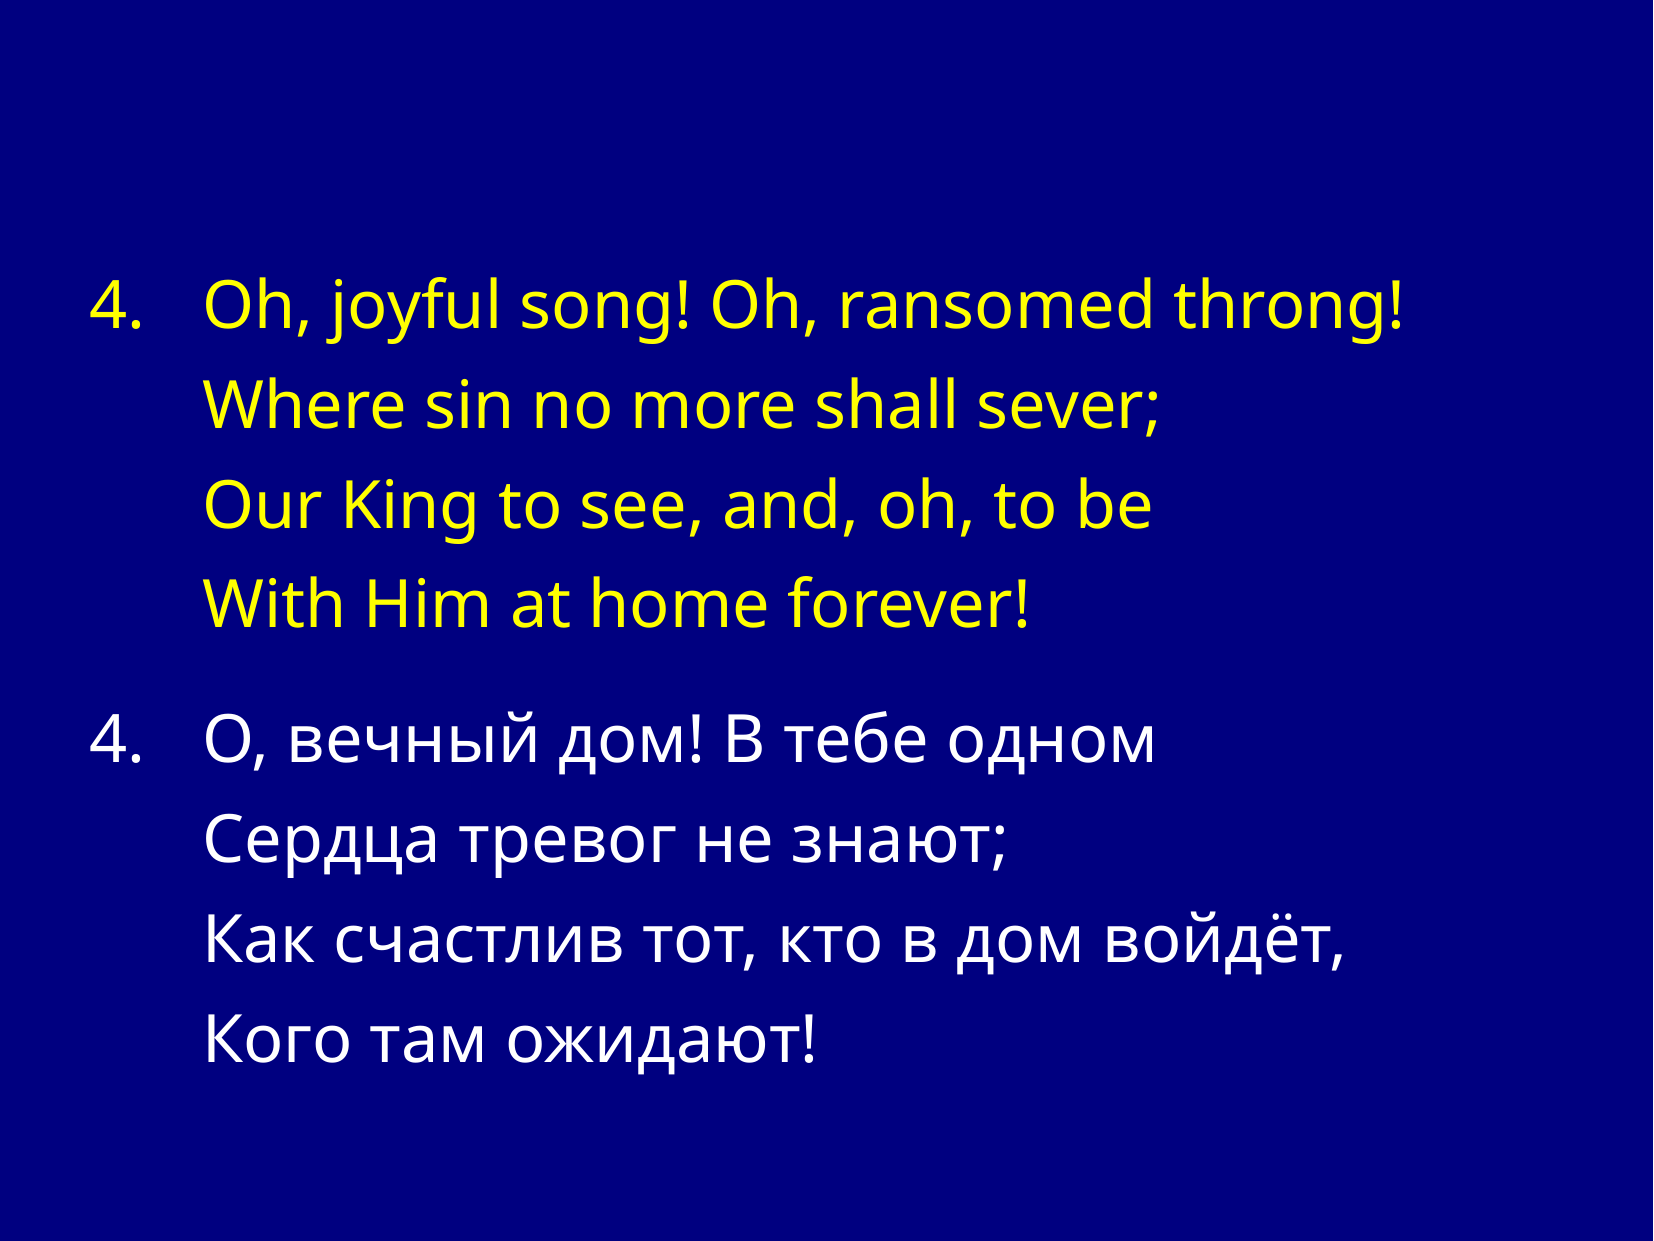

4.	Oh, joyful song! Oh, ransomed throng!
	Where sin no more shall sever;
	Our King to see, and, oh, to be
	With Him at home forever!
4.	О, вечный дом! В тебе одном
	Сердца тревог не знают;
	Как счастлив тот, кто в дом войдёт,
	Кого там ожидают!